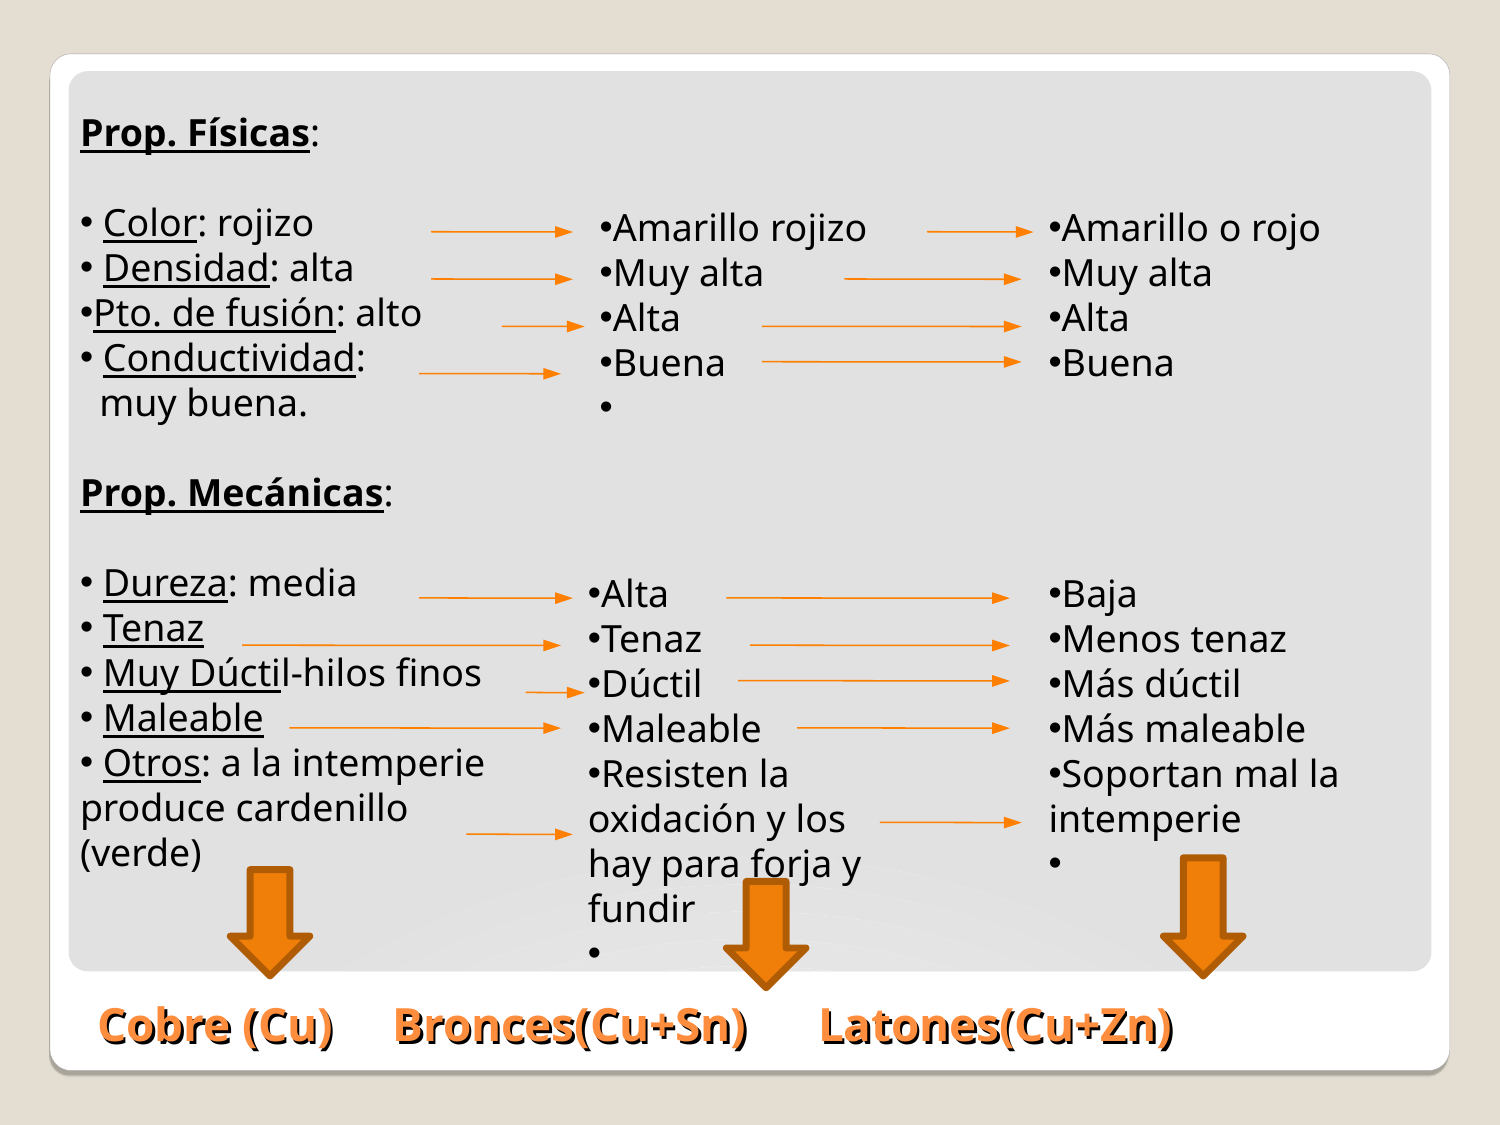

Prop. Físicas:
 Color: rojizo
 Densidad: alta
Pto. de fusión: alto
 Conductividad:
 muy buena.
Prop. Mecánicas:
 Dureza: media
 Tenaz
 Muy Dúctil-hilos finos
 Maleable
 Otros: a la intemperie produce cardenillo (verde)
Amarillo rojizo
Muy alta
Alta
Buena
Amarillo o rojo
Muy alta
Alta
Buena
Alta
Tenaz
Dúctil
Maleable
Resisten la oxidación y los hay para forja y fundir
Baja
Menos tenaz
Más dúctil
Más maleable
Soportan mal la intemperie
# Cobre (Cu) Bronces(Cu+Sn) Latones(Cu+Zn)